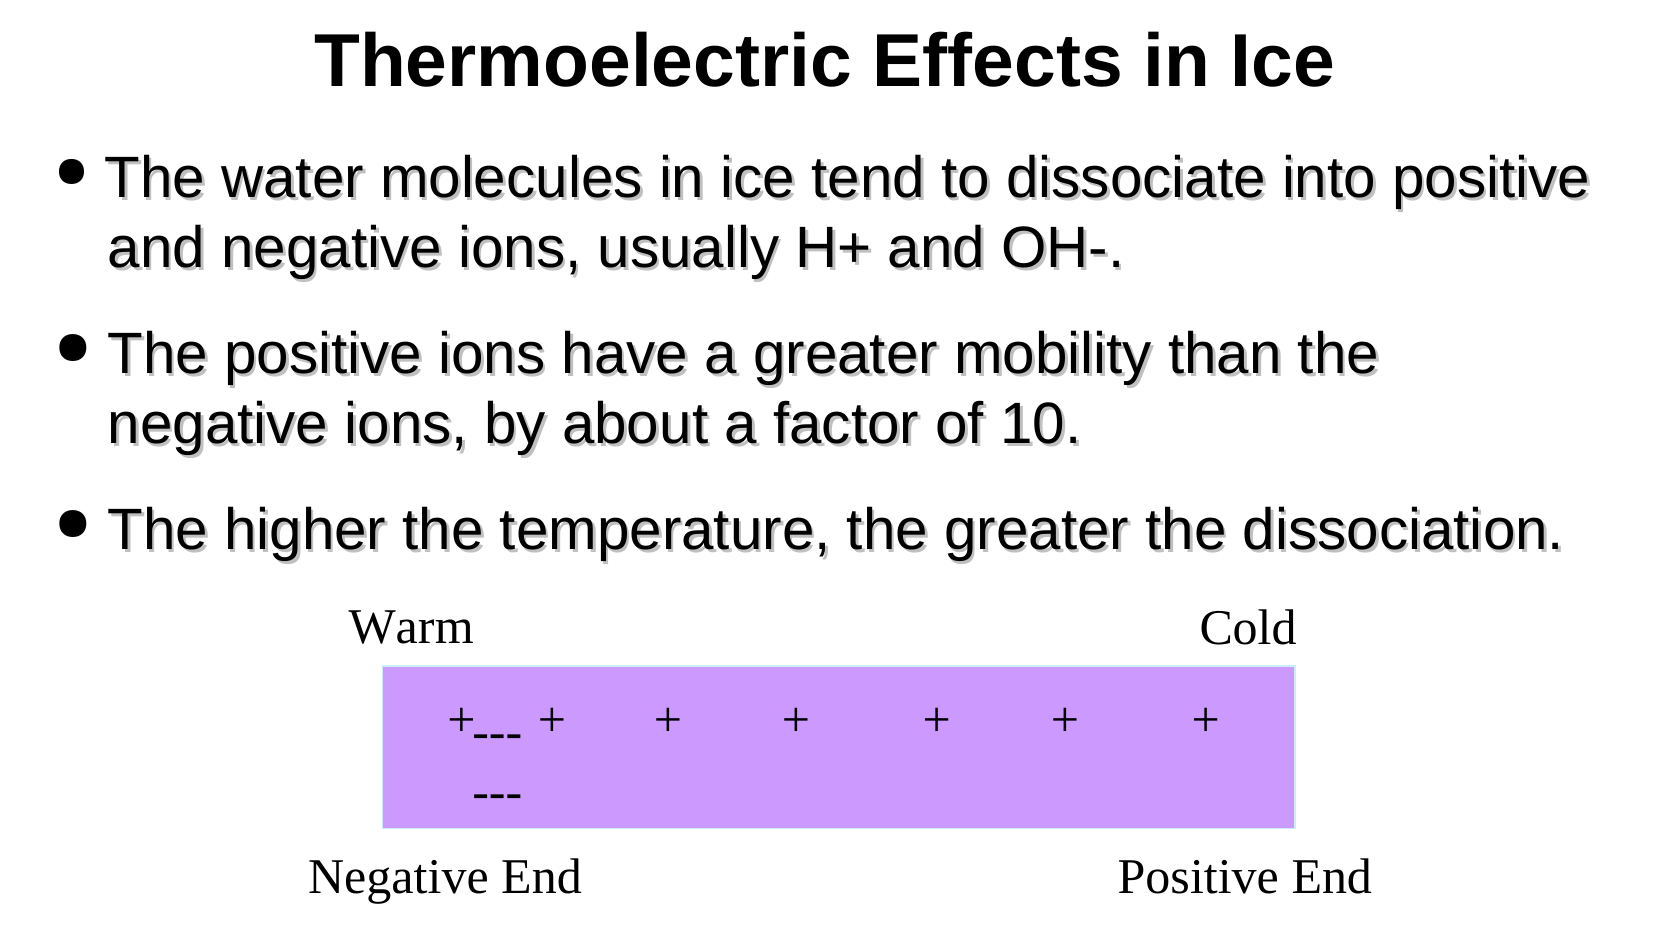

# Thermoelectric Effects in Ice
 The water molecules in ice tend to dissociate into positive and negative ions, usually H+ and OH-.
 The positive ions have a greater mobility than the negative ions, by about a factor of 10.
 The higher the temperature, the greater the dissociation.
Warm
Cold
+ + + + + + +
------
Negative End
Positive End